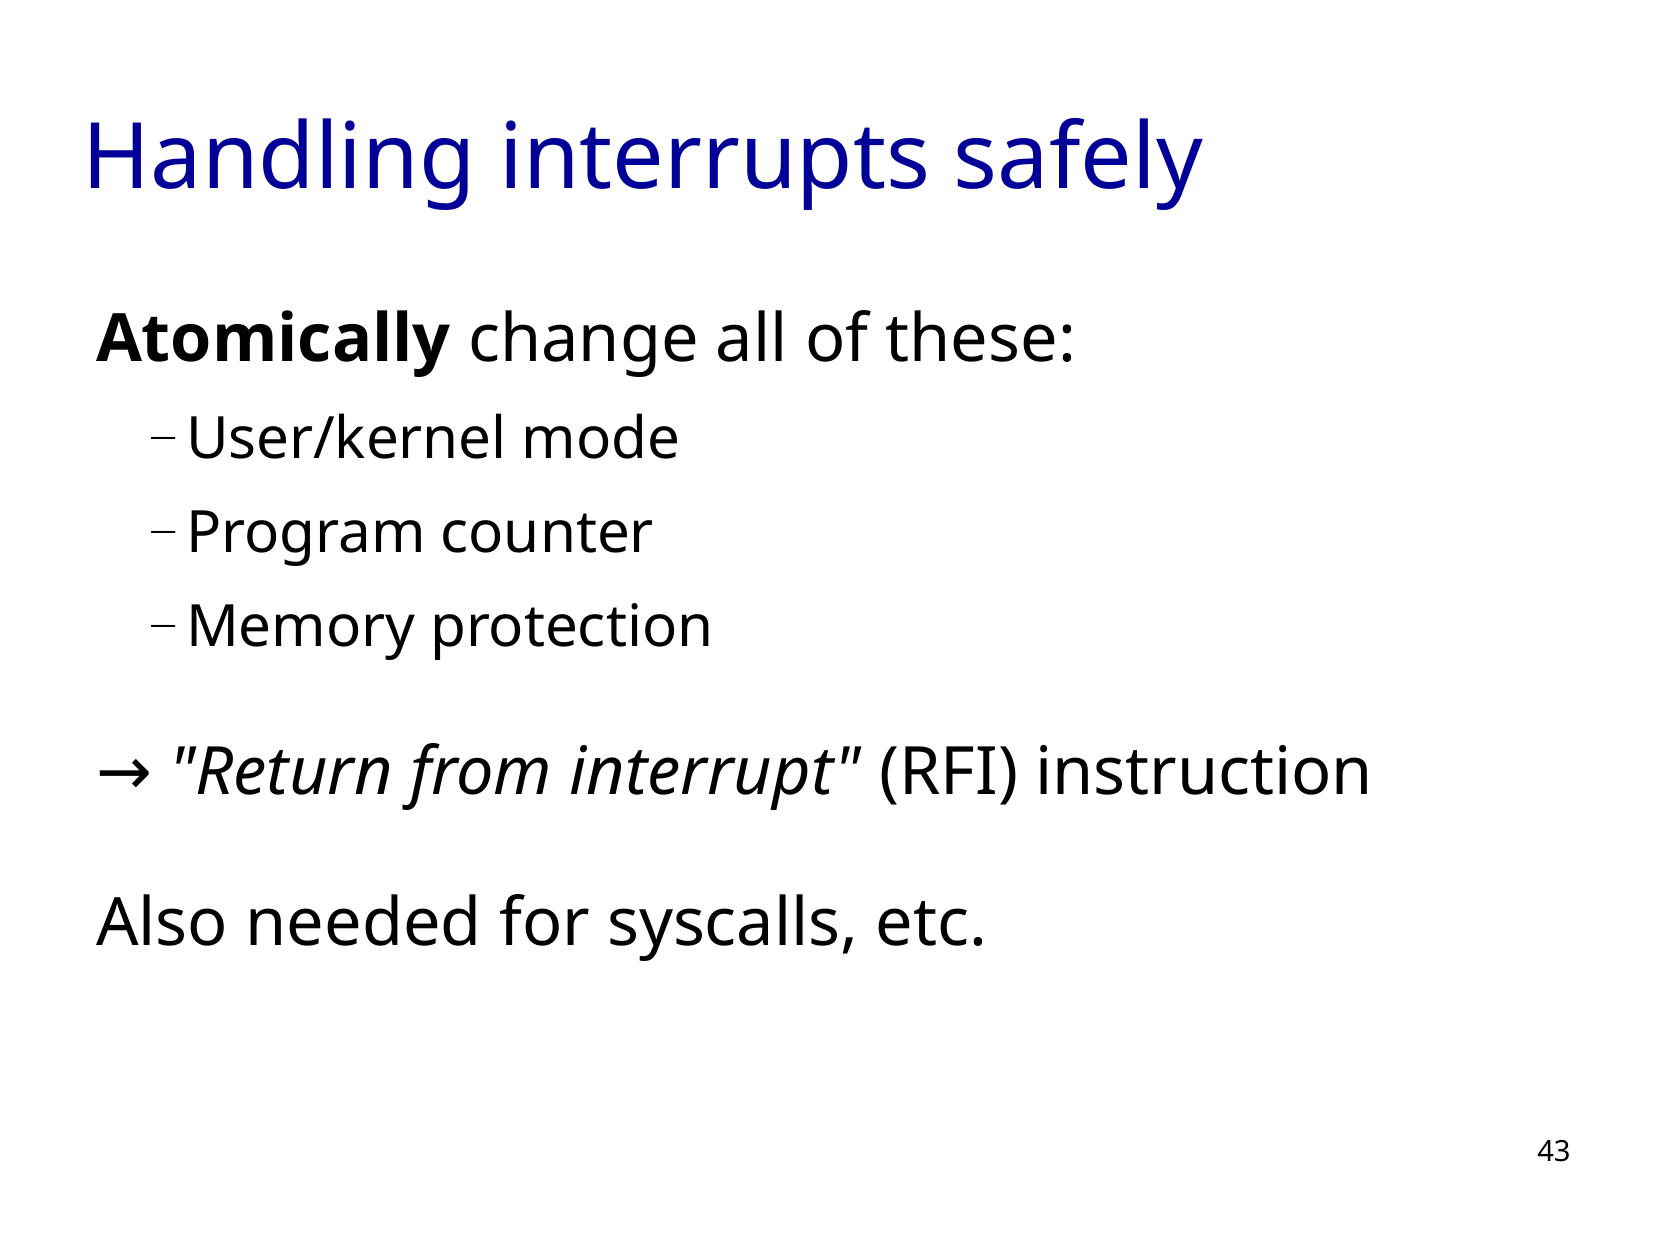

# Handling interrupts safely
Atomically change all of these:
User/kernel mode
Program counter
Memory protection
→ "Return from interrupt" (RFI) instruction
Also needed for syscalls, etc.
43